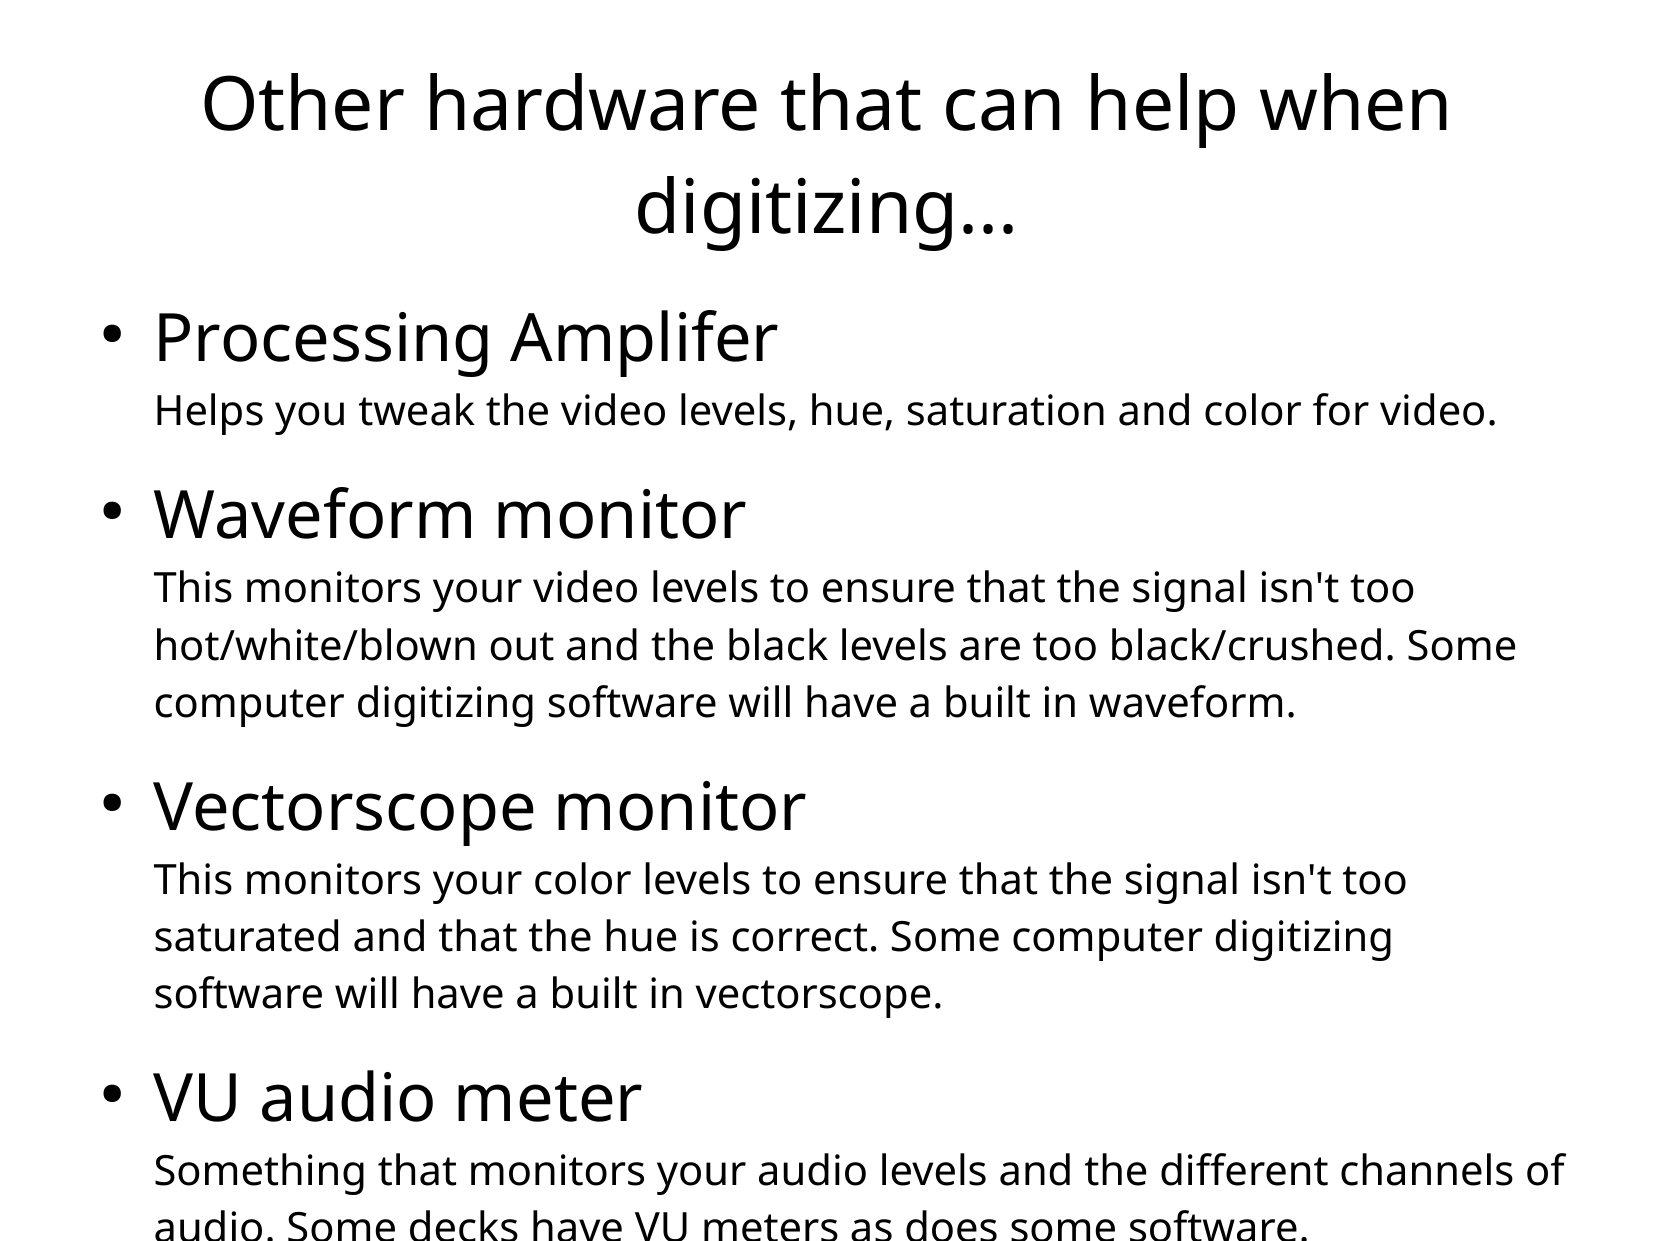

# Other hardware that can help when digitizing...
Processing Amplifer
Helps you tweak the video levels, hue, saturation and color for video.
Waveform monitor
This monitors your video levels to ensure that the signal isn't too hot/white/blown out and the black levels are too black/crushed. Some computer digitizing software will have a built in waveform.
Vectorscope monitor
This monitors your color levels to ensure that the signal isn't too saturated and that the hue is correct. Some computer digitizing software will have a built in vectorscope.
VU audio meter
Something that monitors your audio levels and the different channels of audio. Some decks have VU meters as does some software.